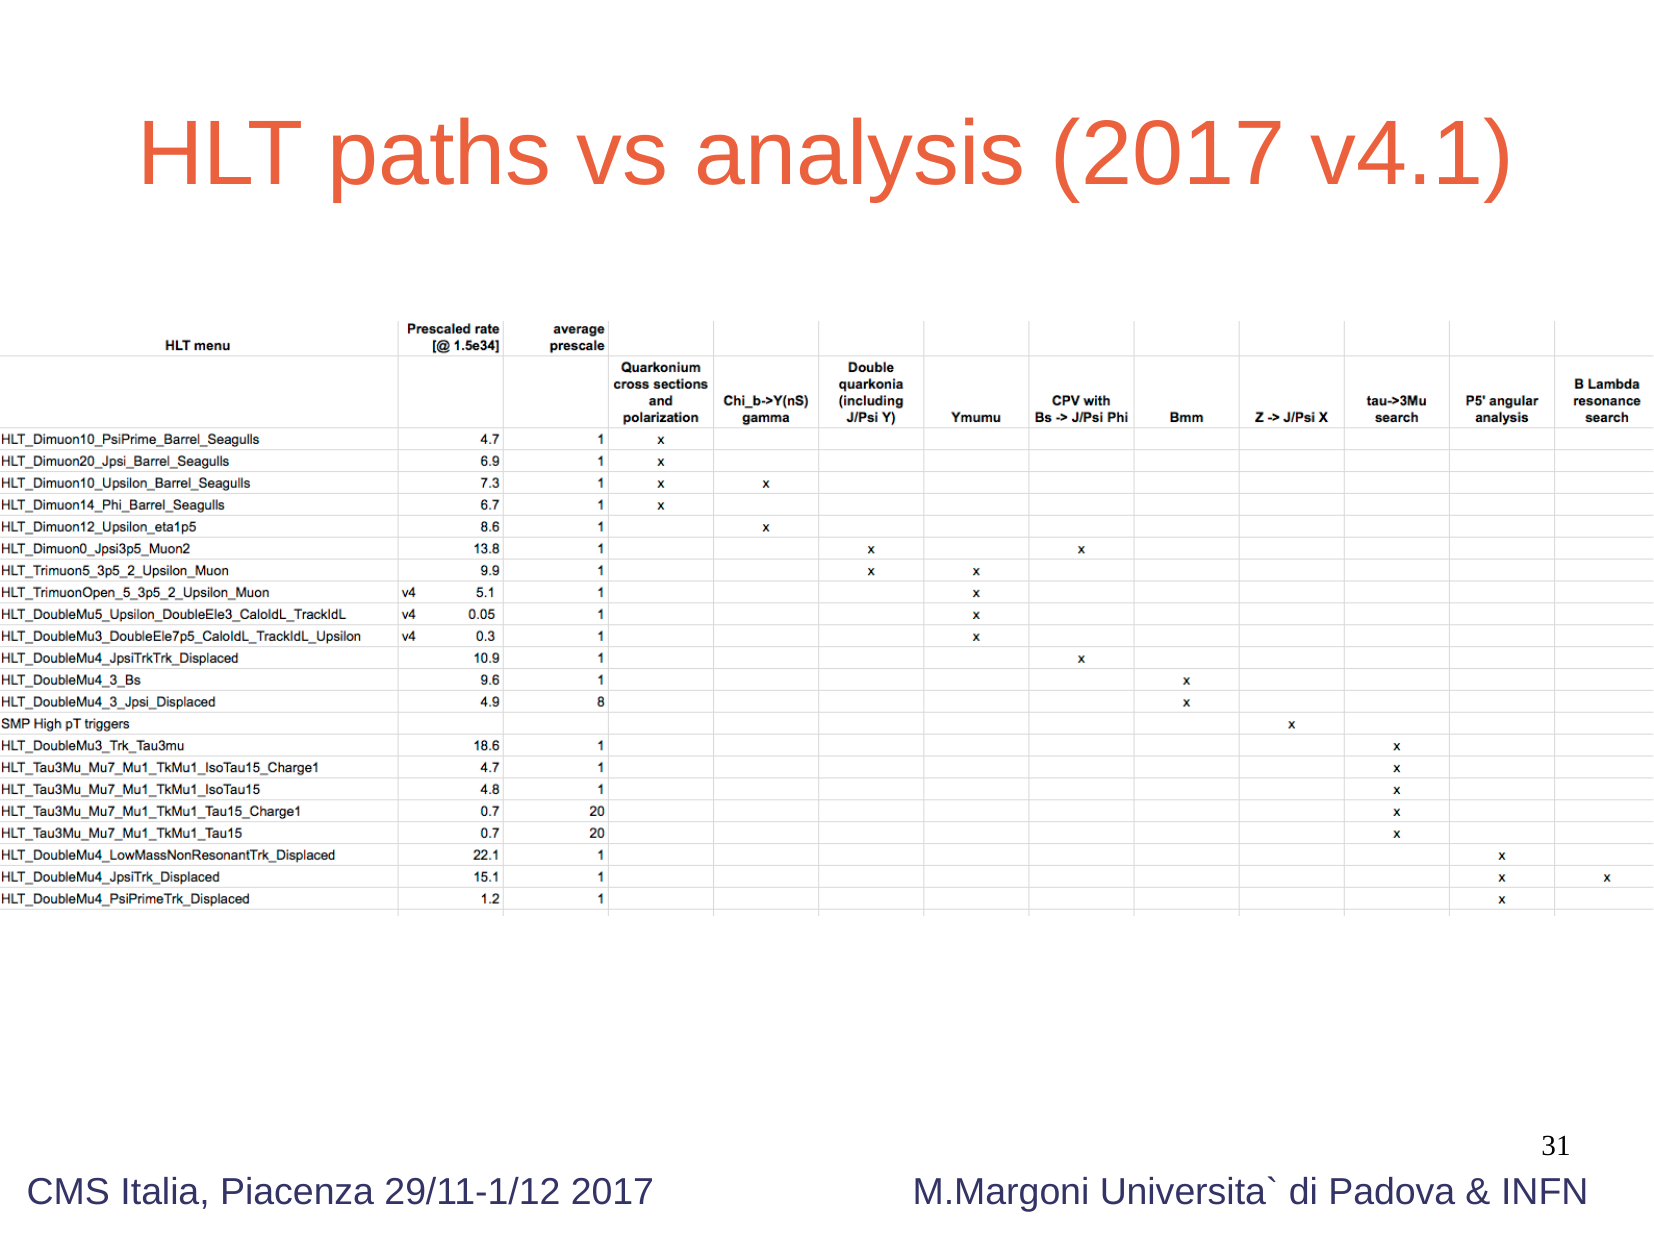

# HLT paths vs analysis (2017 v4.1)
31
CMS Italia, Piacenza 29/11-1/12 2017				M.Margoni Universita` di Padova & INFN